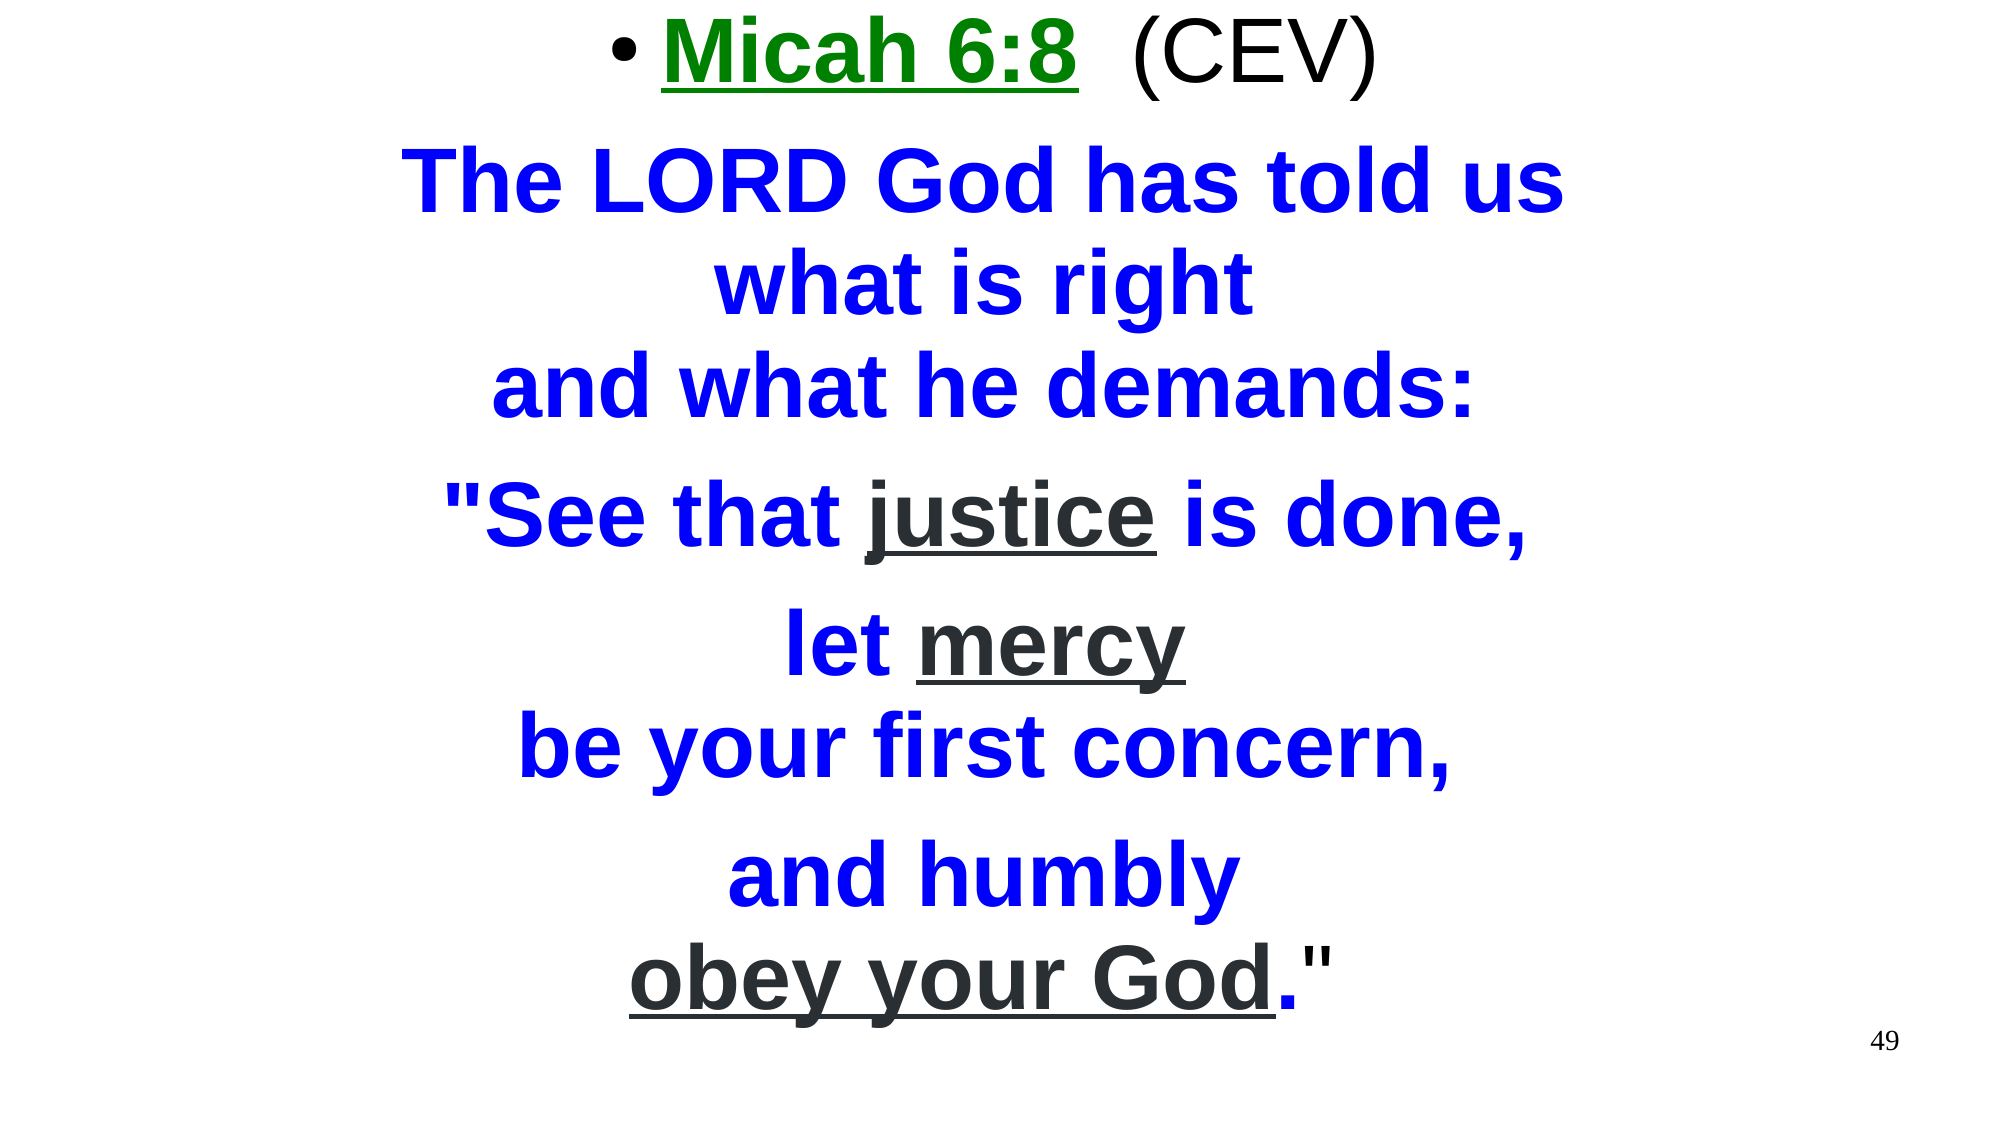

# Micah 6:8 (CEV)
The LORD God has told us
what is right
and what he demands:
"See that justice is done,
let mercy
be your first concern,
and humbly
obey your God."
49